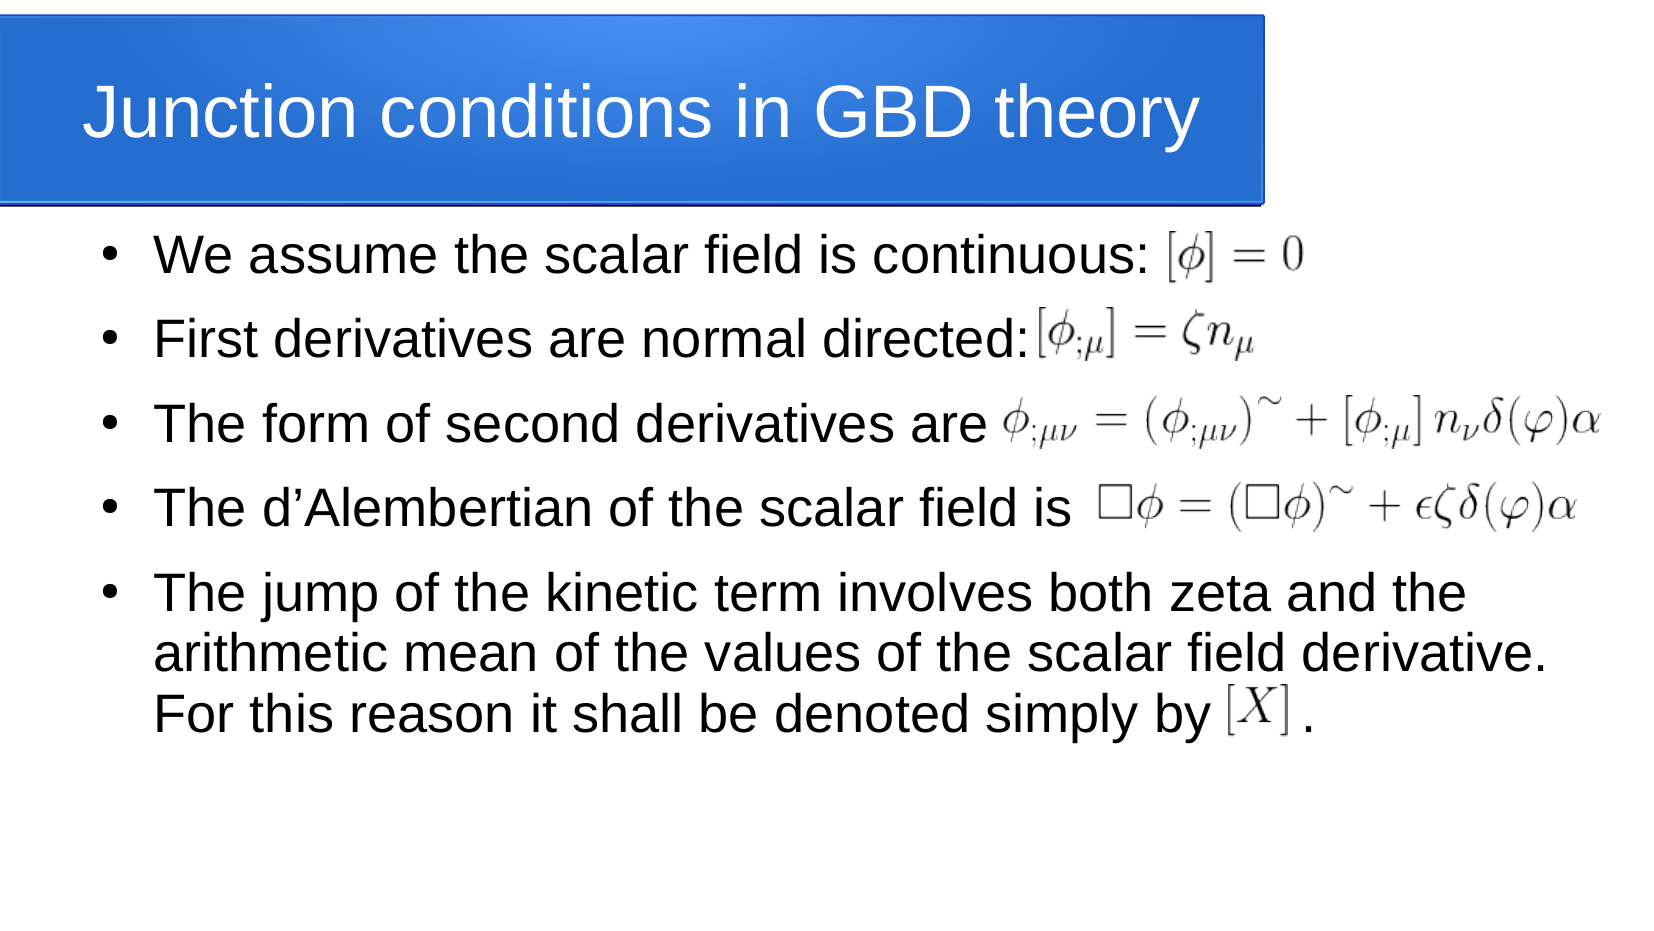

# Junction conditions in GBD theory
We assume the scalar field is continuous:
First derivatives are normal directed:
The form of second derivatives are
The d’Alembertian of the scalar field is
The jump of the kinetic term involves both zeta and the arithmetic mean of the values of the scalar field derivative. For this reason it shall be denoted simply by .